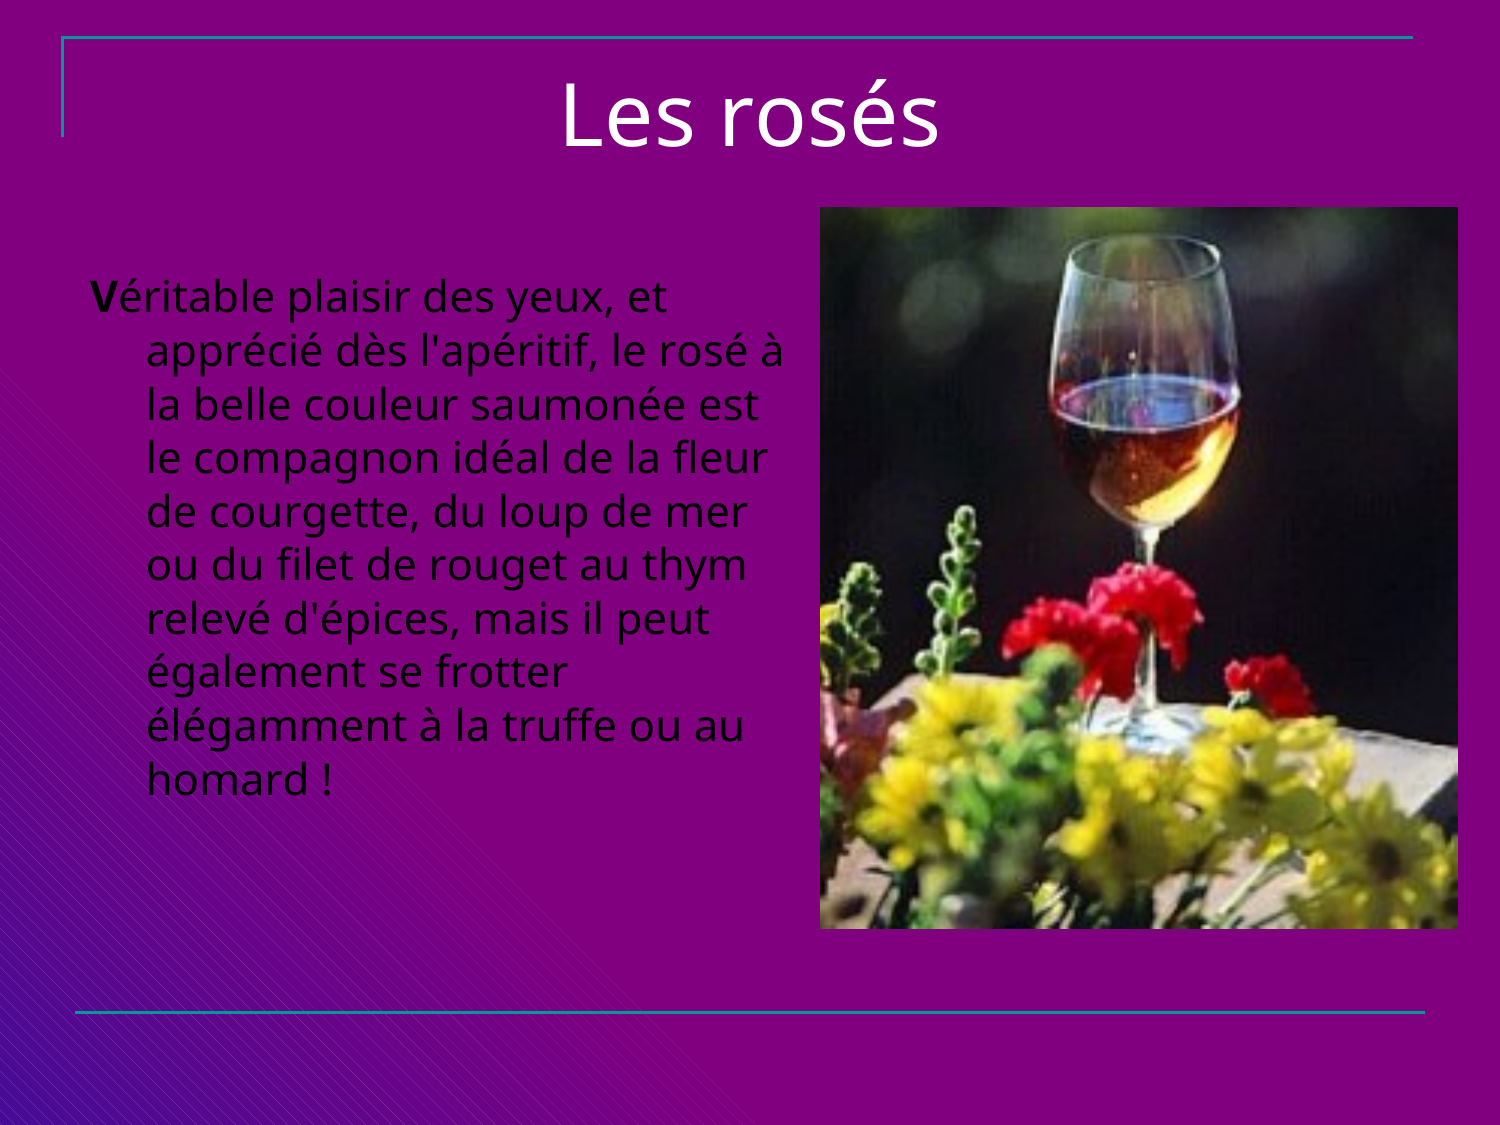

# Les rosés
Véritable plaisir des yeux, et apprécié dès l'apéritif, le rosé à la belle couleur saumonée est le compagnon idéal de la fleur de courgette, du loup de mer ou du filet de rouget au thym relevé d'épices, mais il peut également se frotter élégamment à la truffe ou au homard !